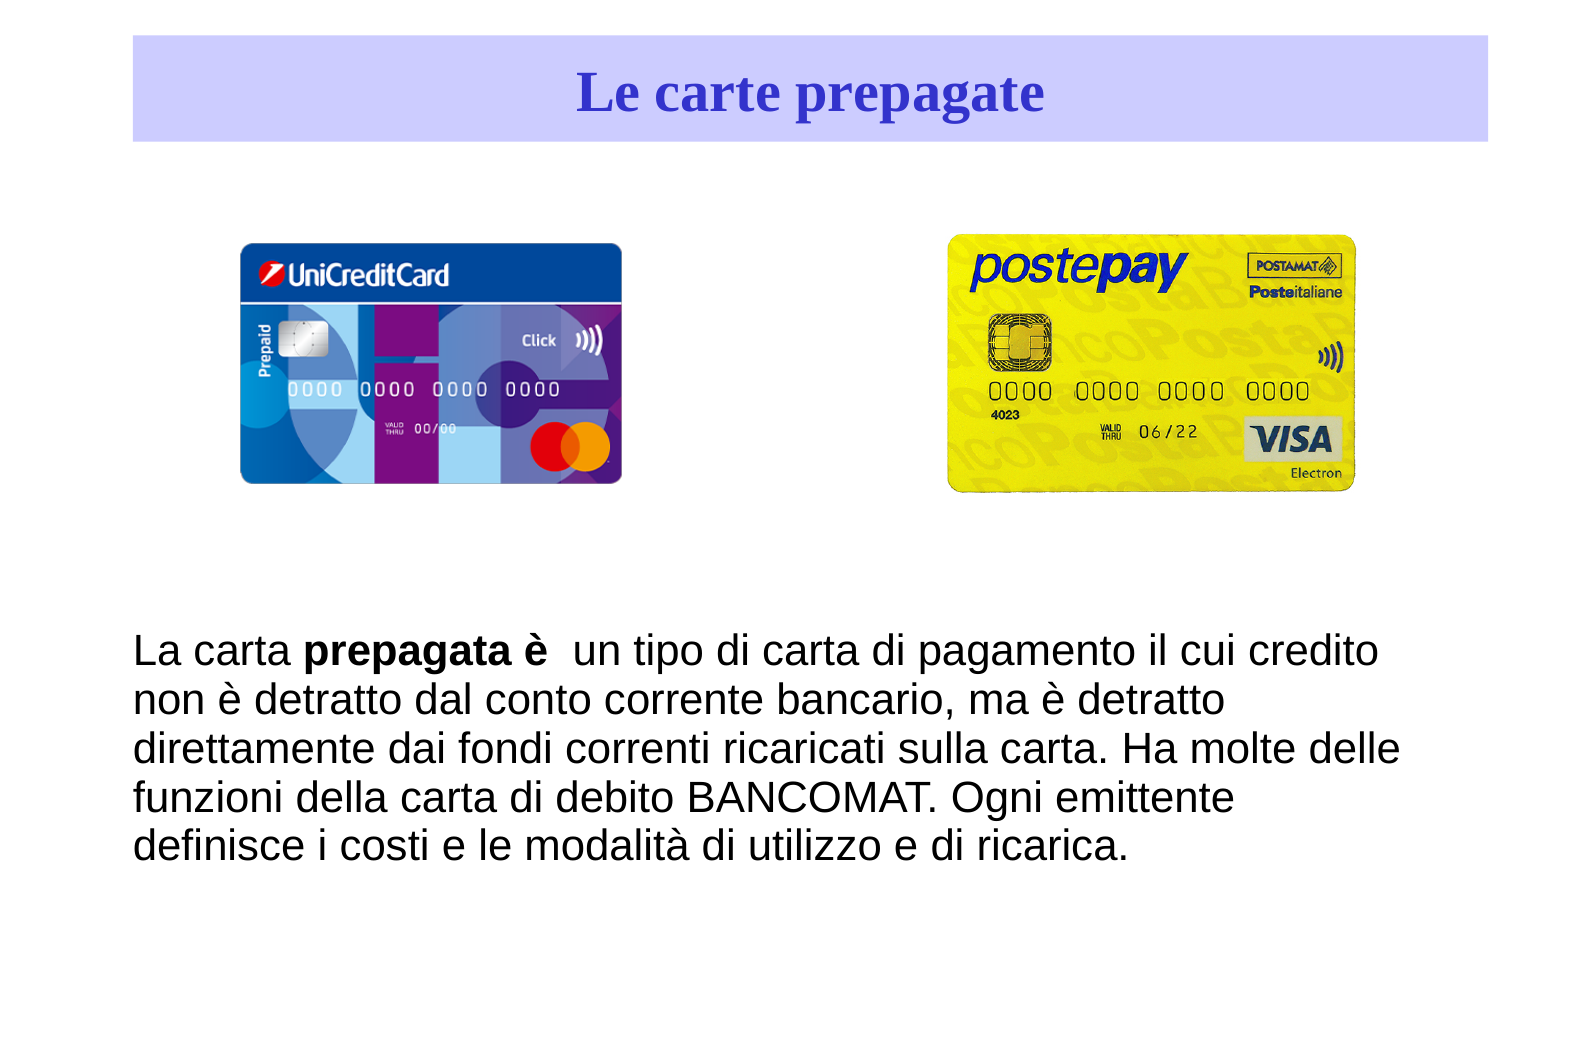

# Le carte prepagate
La carta prepagata è un tipo di carta di pagamento il cui credito non è detratto dal conto corrente bancario, ma è detratto direttamente dai fondi correnti ricaricati sulla carta. Ha molte delle funzioni della carta di debito BANCOMAT. Ogni emittente definisce i costi e le modalità di utilizzo e di ricarica.